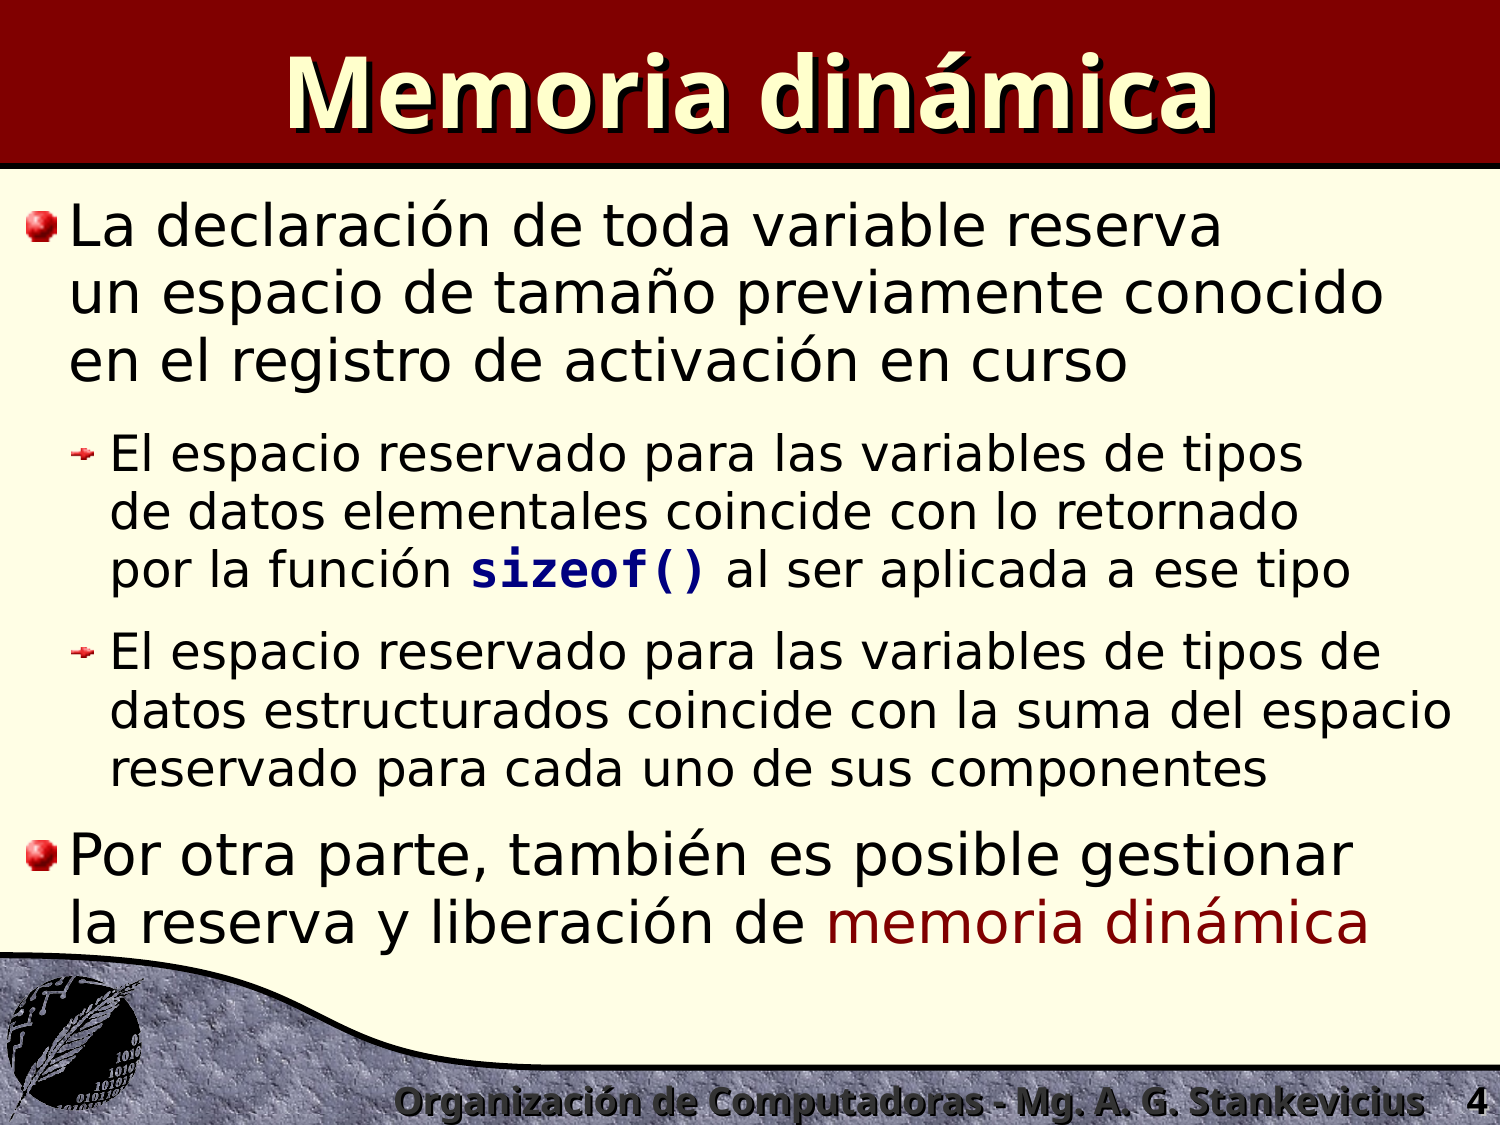

# Memoria dinámica
La declaración de toda variable reserva
un espacio de tamaño previamente conocido
en el registro de activación en curso
El espacio reservado para las variables de tipos
de datos elementales coincide con lo retornado
por la función sizeof() al ser aplicada a ese tipo
El espacio reservado para las variables de tipos de datos estructurados coincide con la suma del espacio reservado para cada uno de sus componentes
Por otra parte, también es posible gestionar
la reserva y liberación de memoria dinámica
4